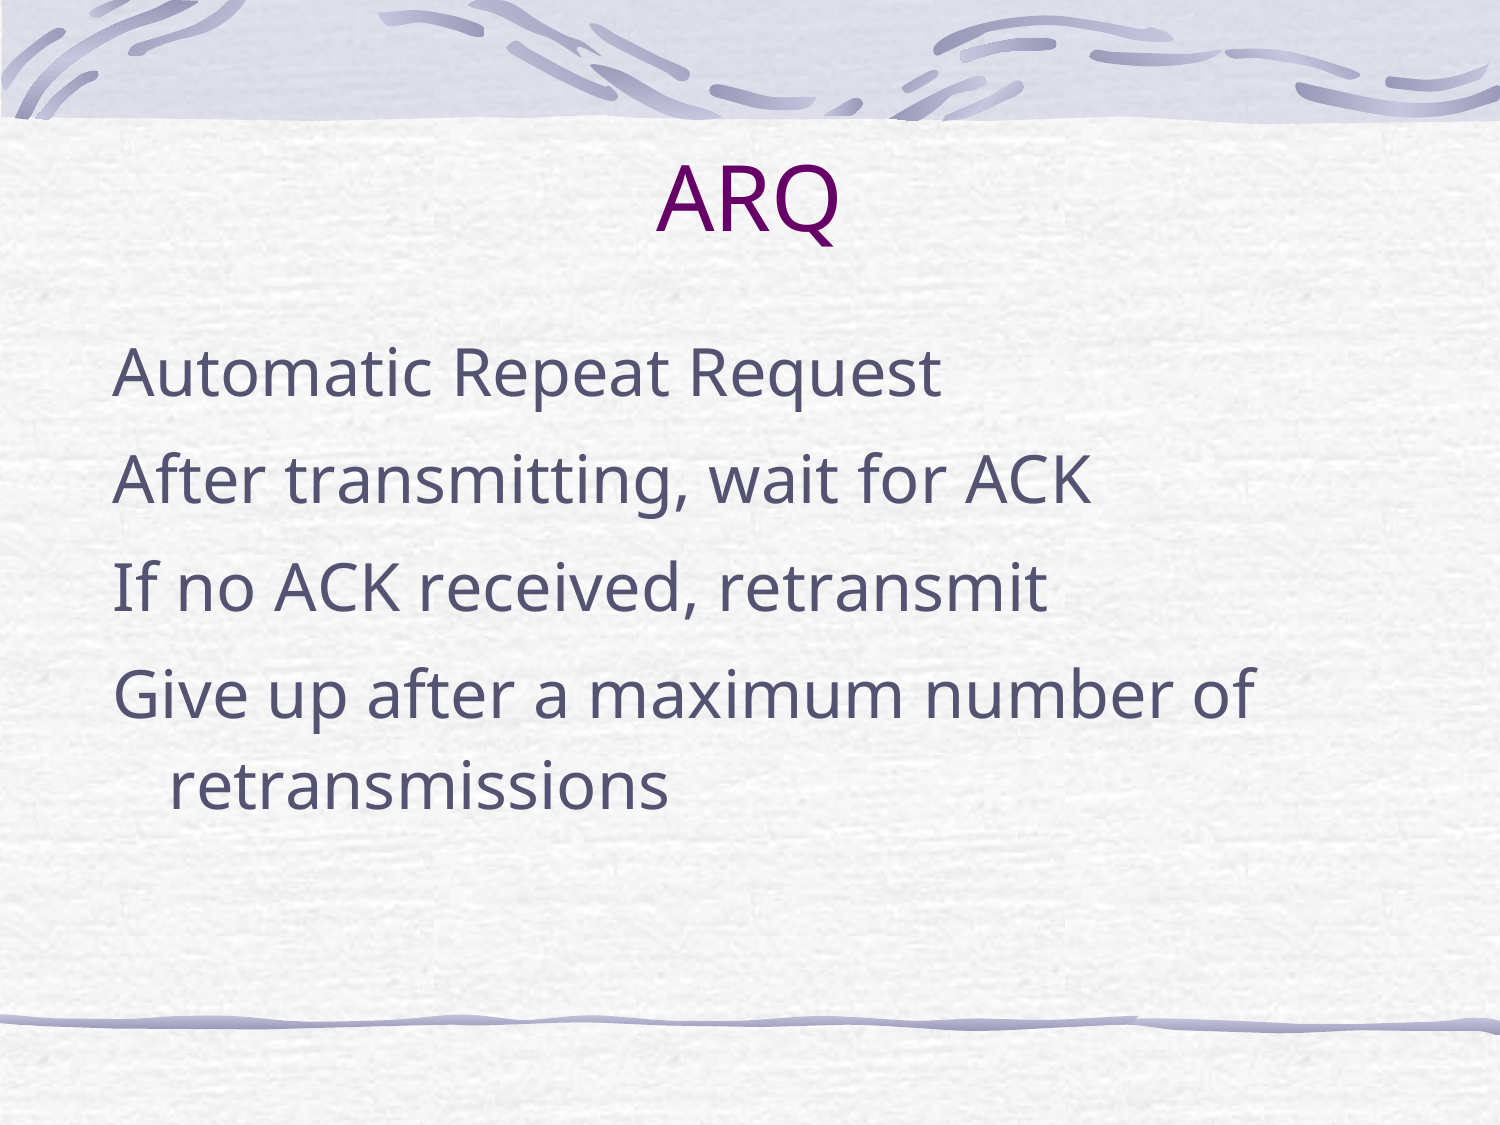

# ARQ
Automatic Repeat Request
After transmitting, wait for ACK
If no ACK received, retransmit
Give up after a maximum number of retransmissions